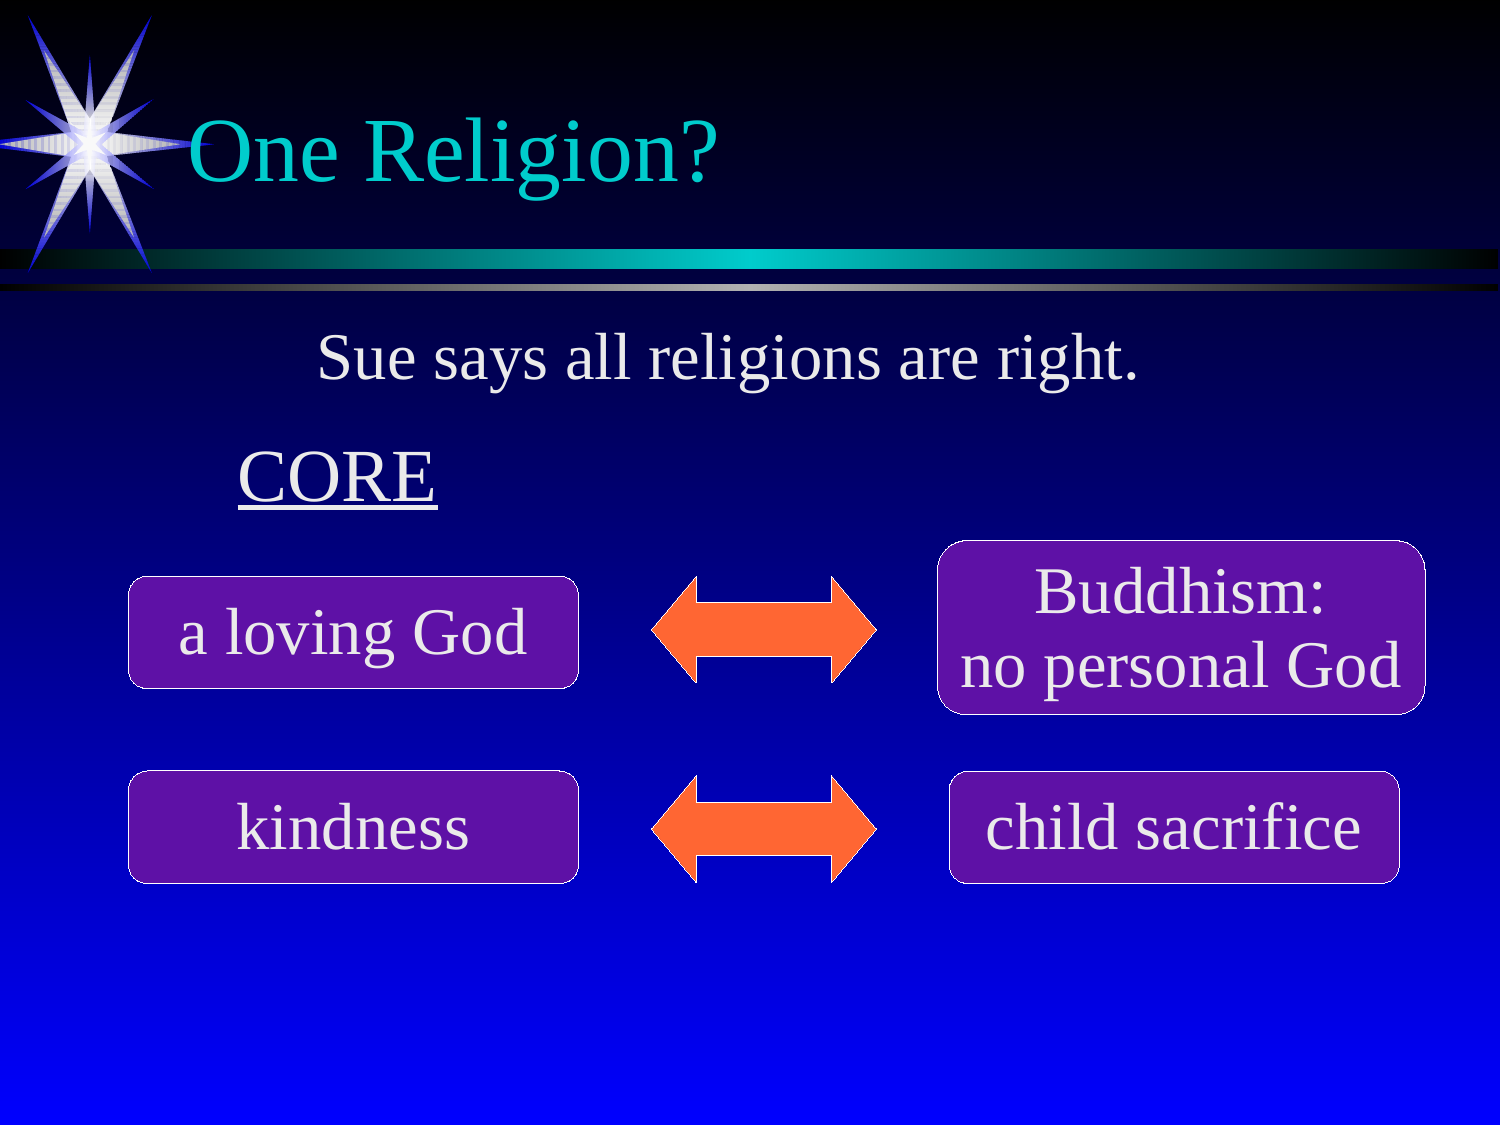

# One Religion?
Sue says all religions are right.
CORE
a loving God
Buddhism:
no personal God
kindness
child sacrifice